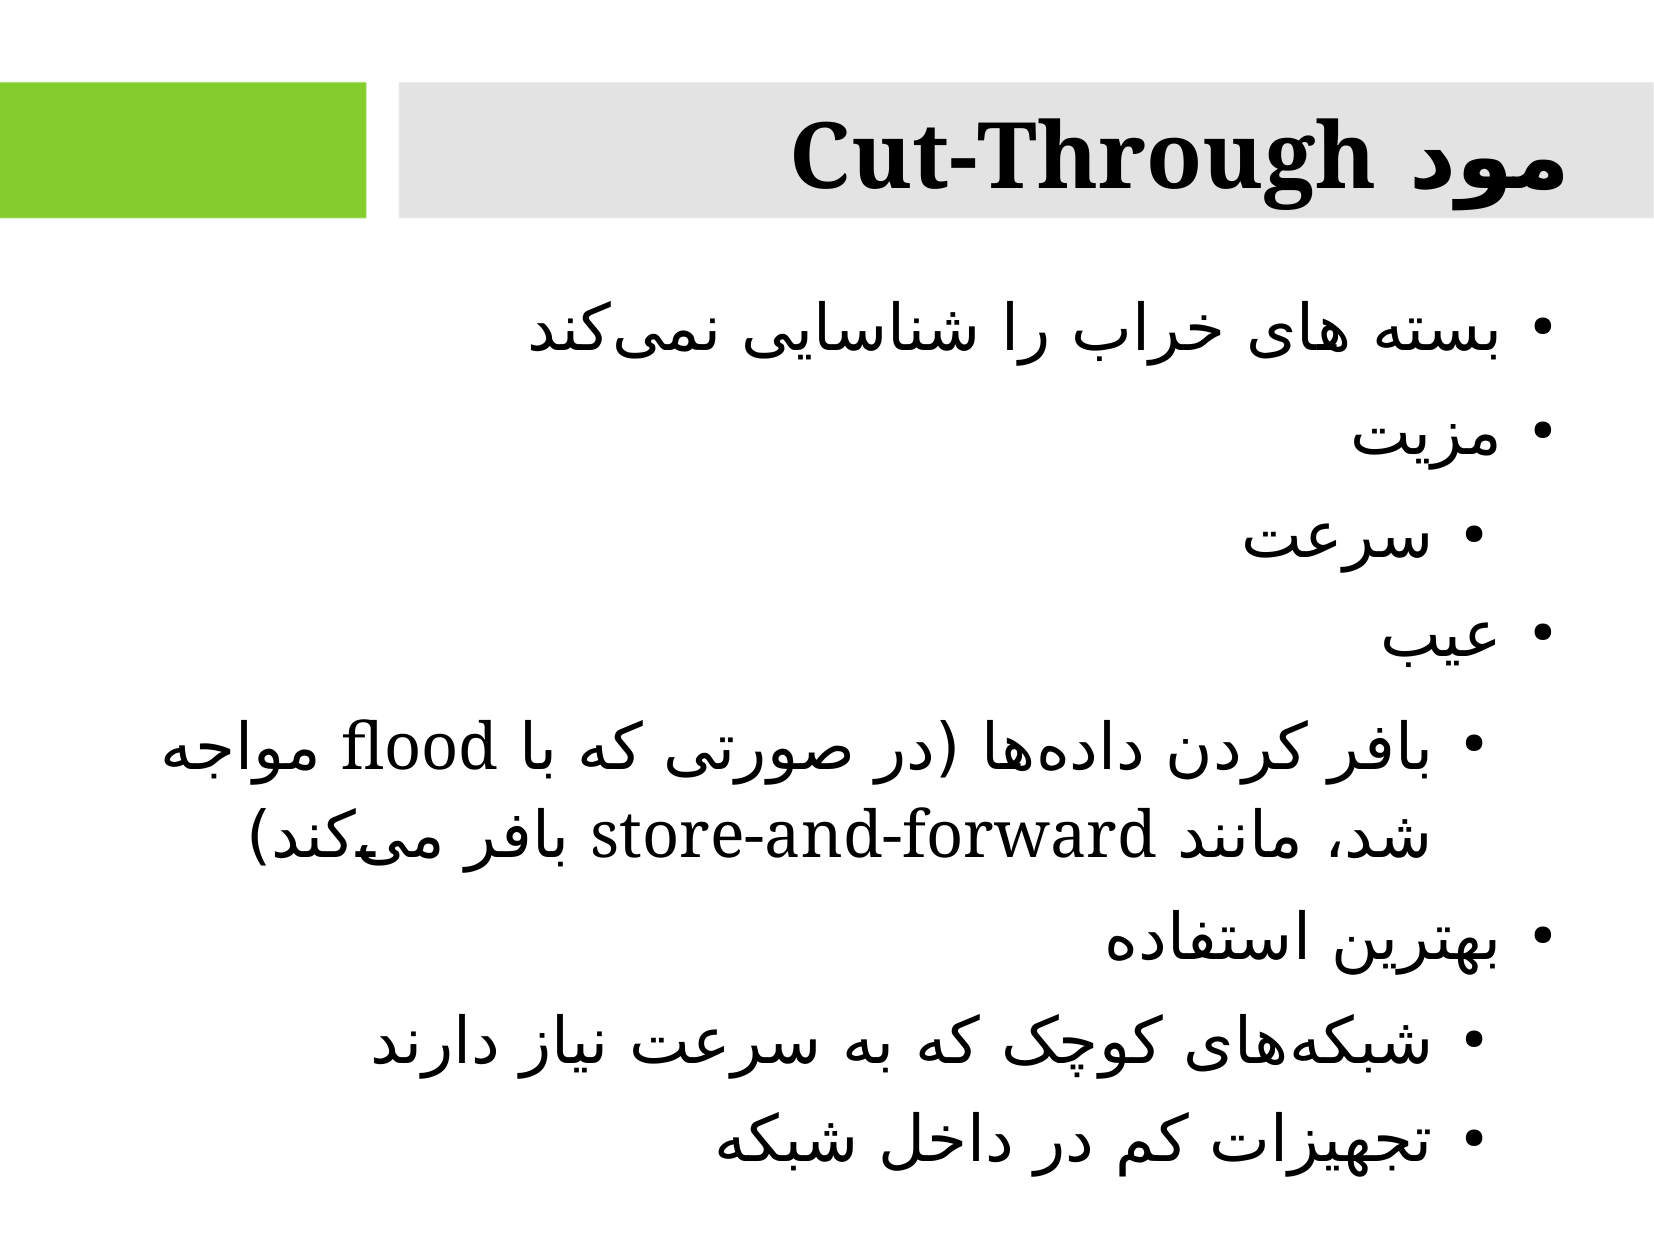

# مود Cut-Through
بسته های خراب را شناسایی نمی‌کند
مزیت
سرعت
عیب
بافر کردن داده‌ها (در صورتی که با flood مواجه شد، مانند store-and-forward بافر می‌کند)
بهترین استفاده
شبکه‌های کوچک که به سرعت نیاز دارند
تجهیزات کم در داخل شبکه